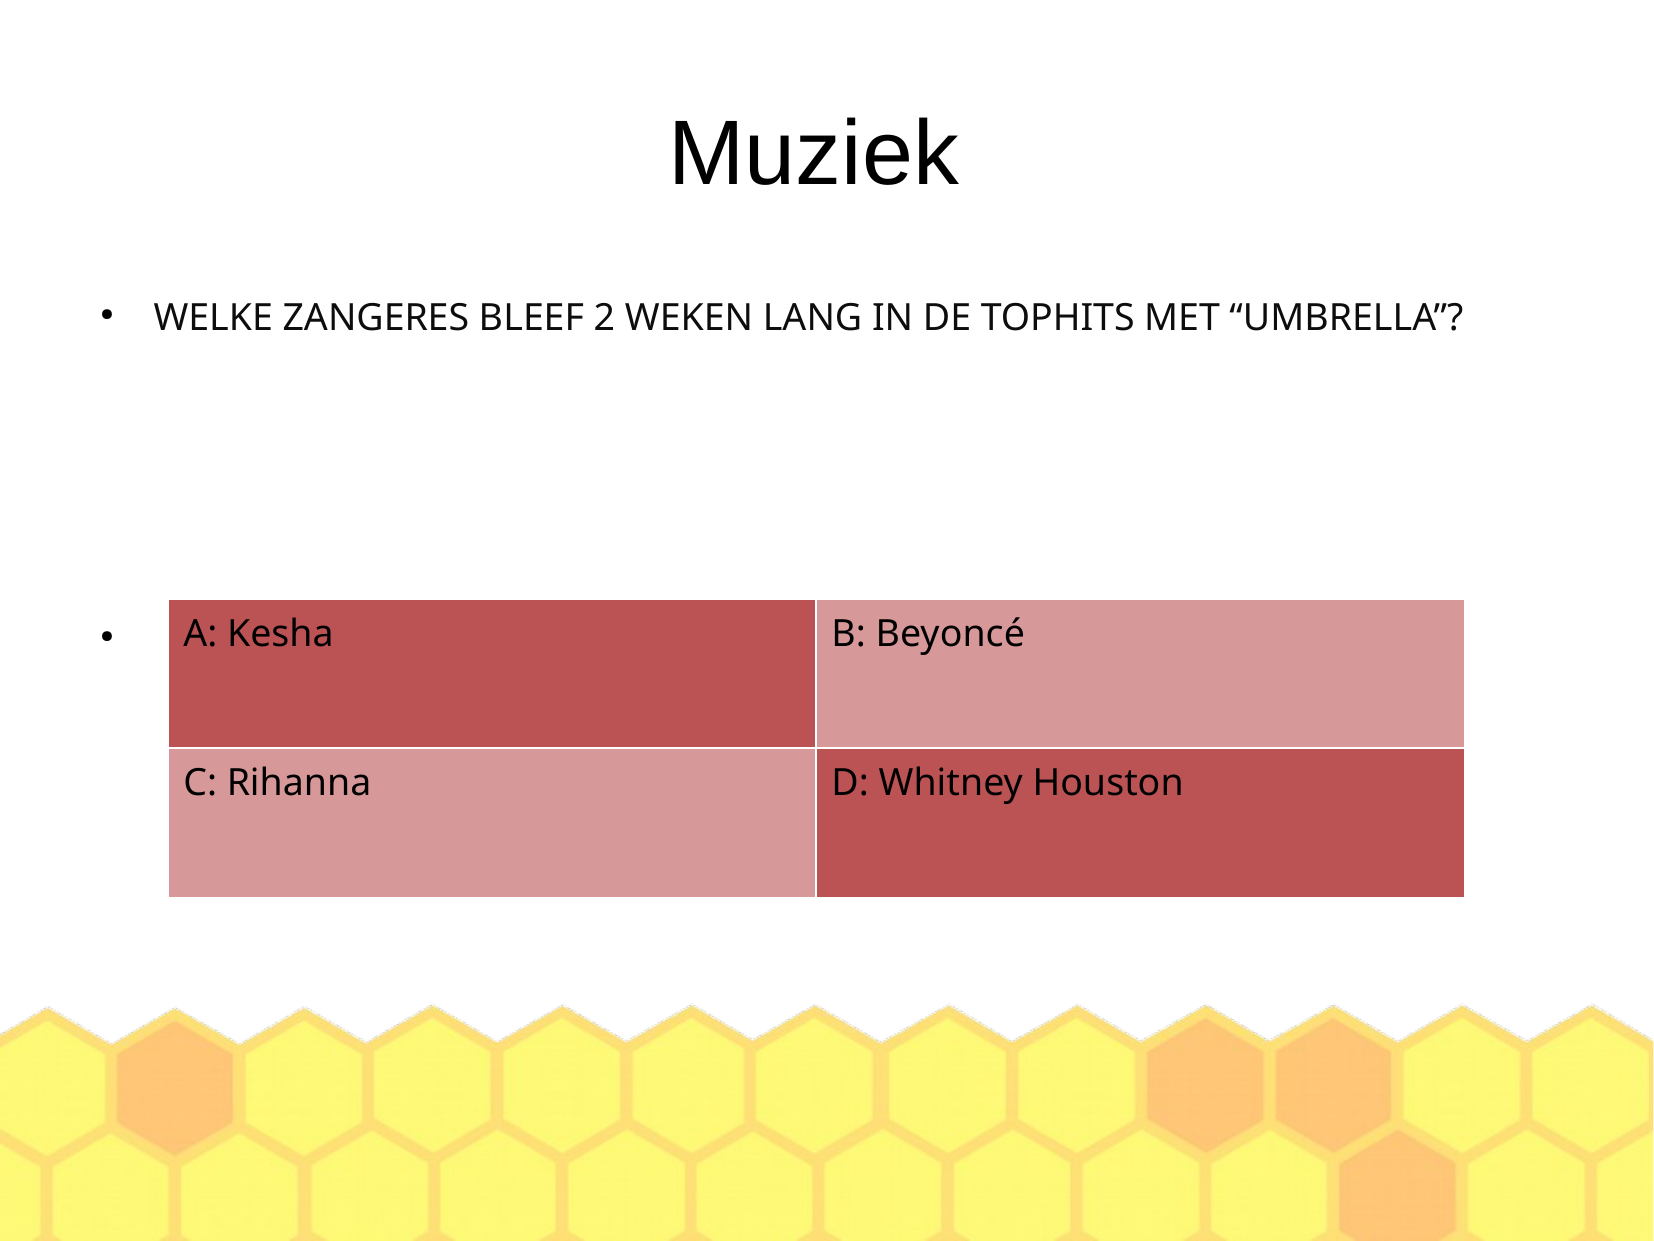

# Muziek
Welke zangeres bleef 2 weken lang in de tophits met “umbrella”?
| A: Kesha | B: Beyoncé |
| --- | --- |
| C: Rihanna | D: Whitney Houston |